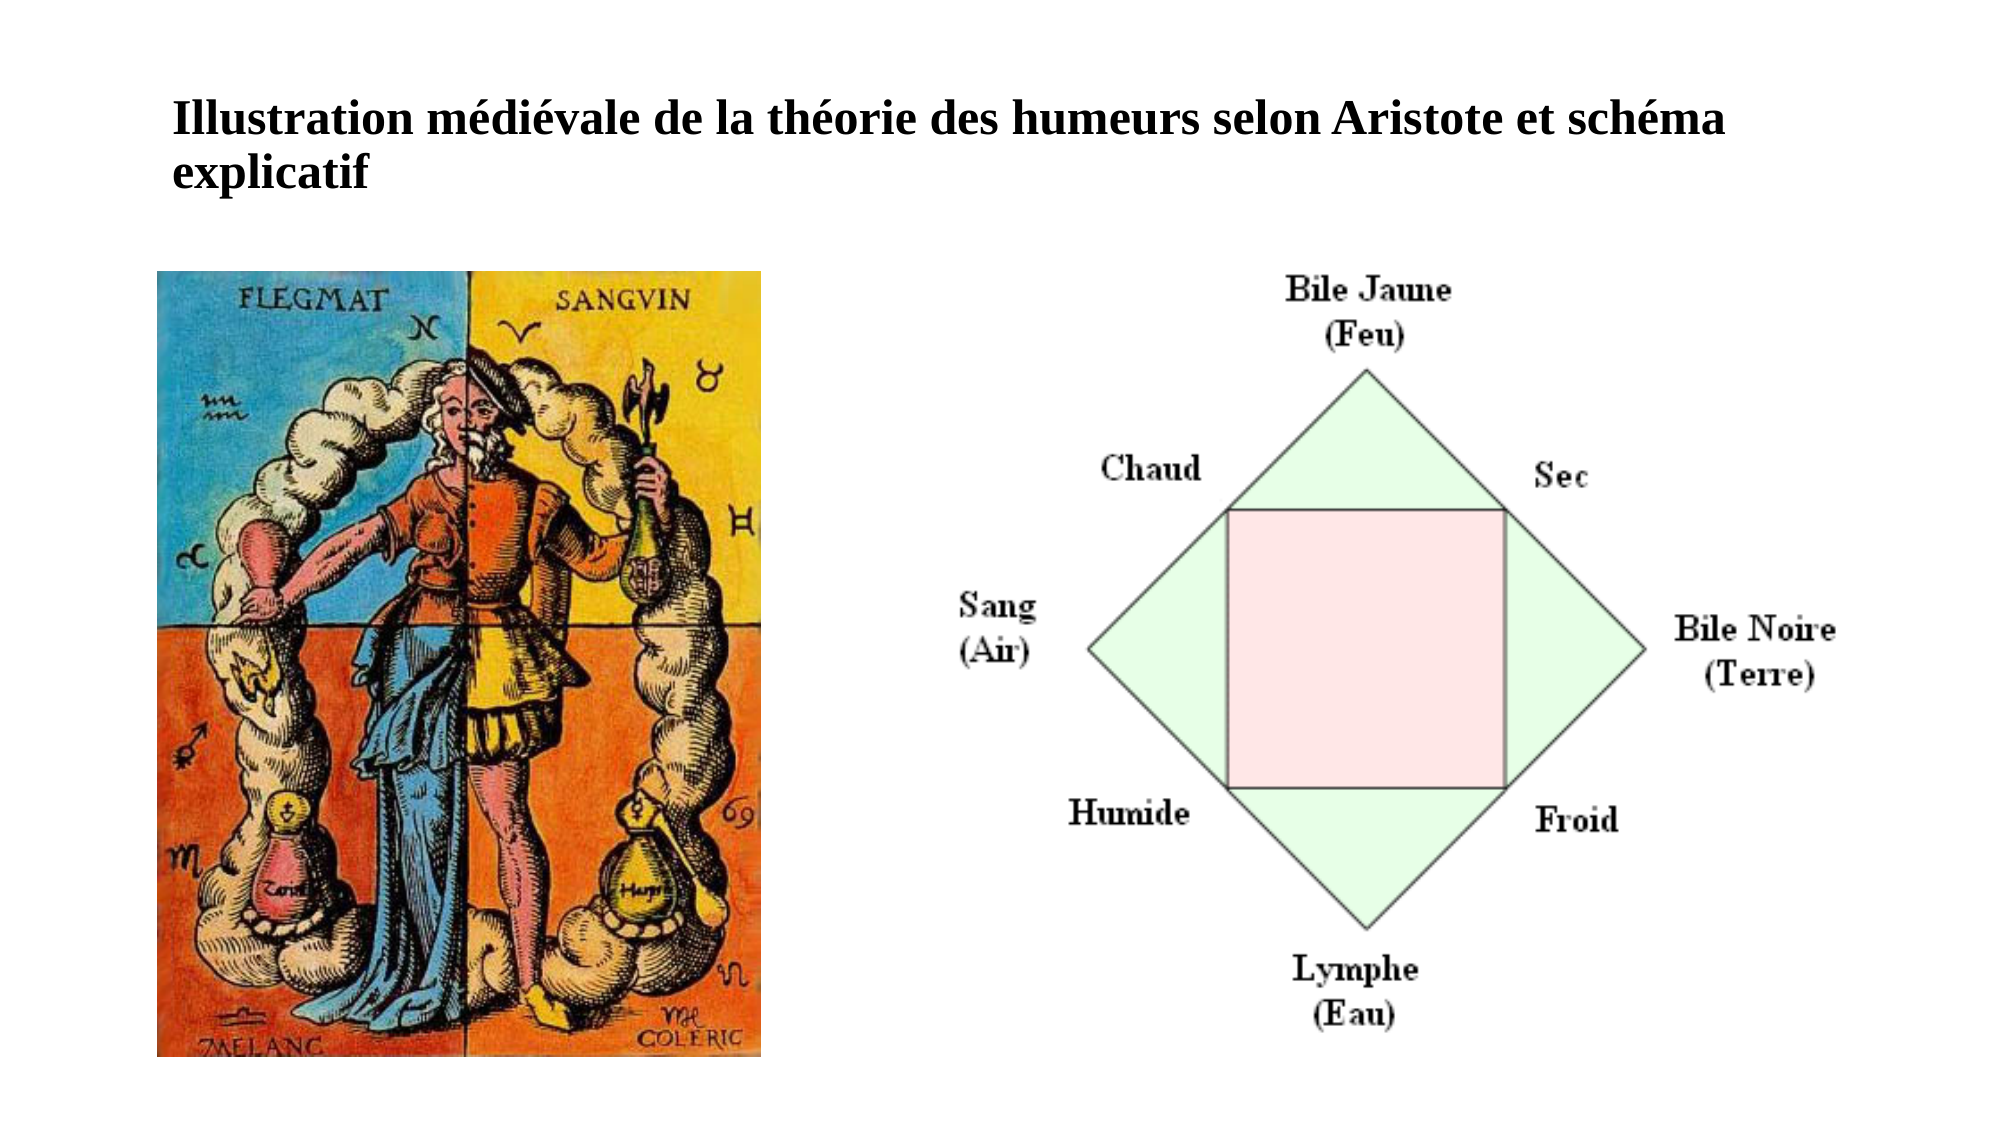

# Illustration médiévale de la théorie des humeurs selon Aristote et schéma explicatif